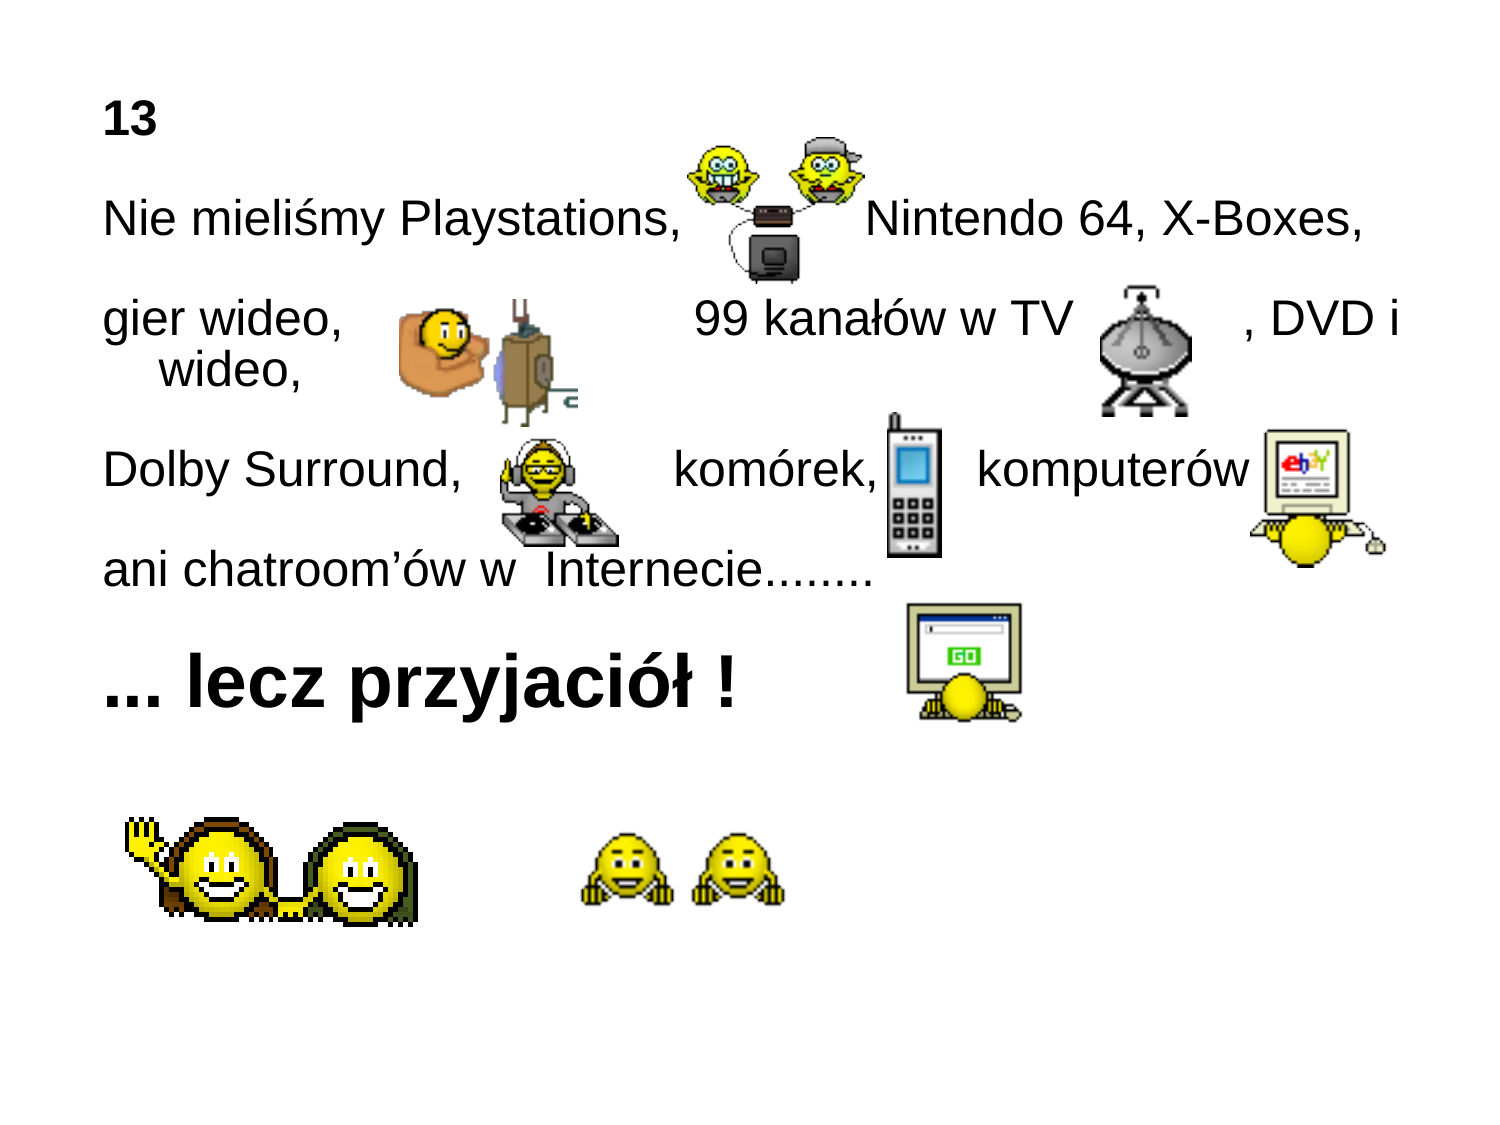

# 13
Nie mieliśmy Playstations, Nintendo 64, X-Boxes,
gier wideo, 99 kanałów w TV , DVD i wideo,
Dolby Surround, komórek, komputerów
ani chatroom’ów w Internecie........
... lecz przyjaciół !